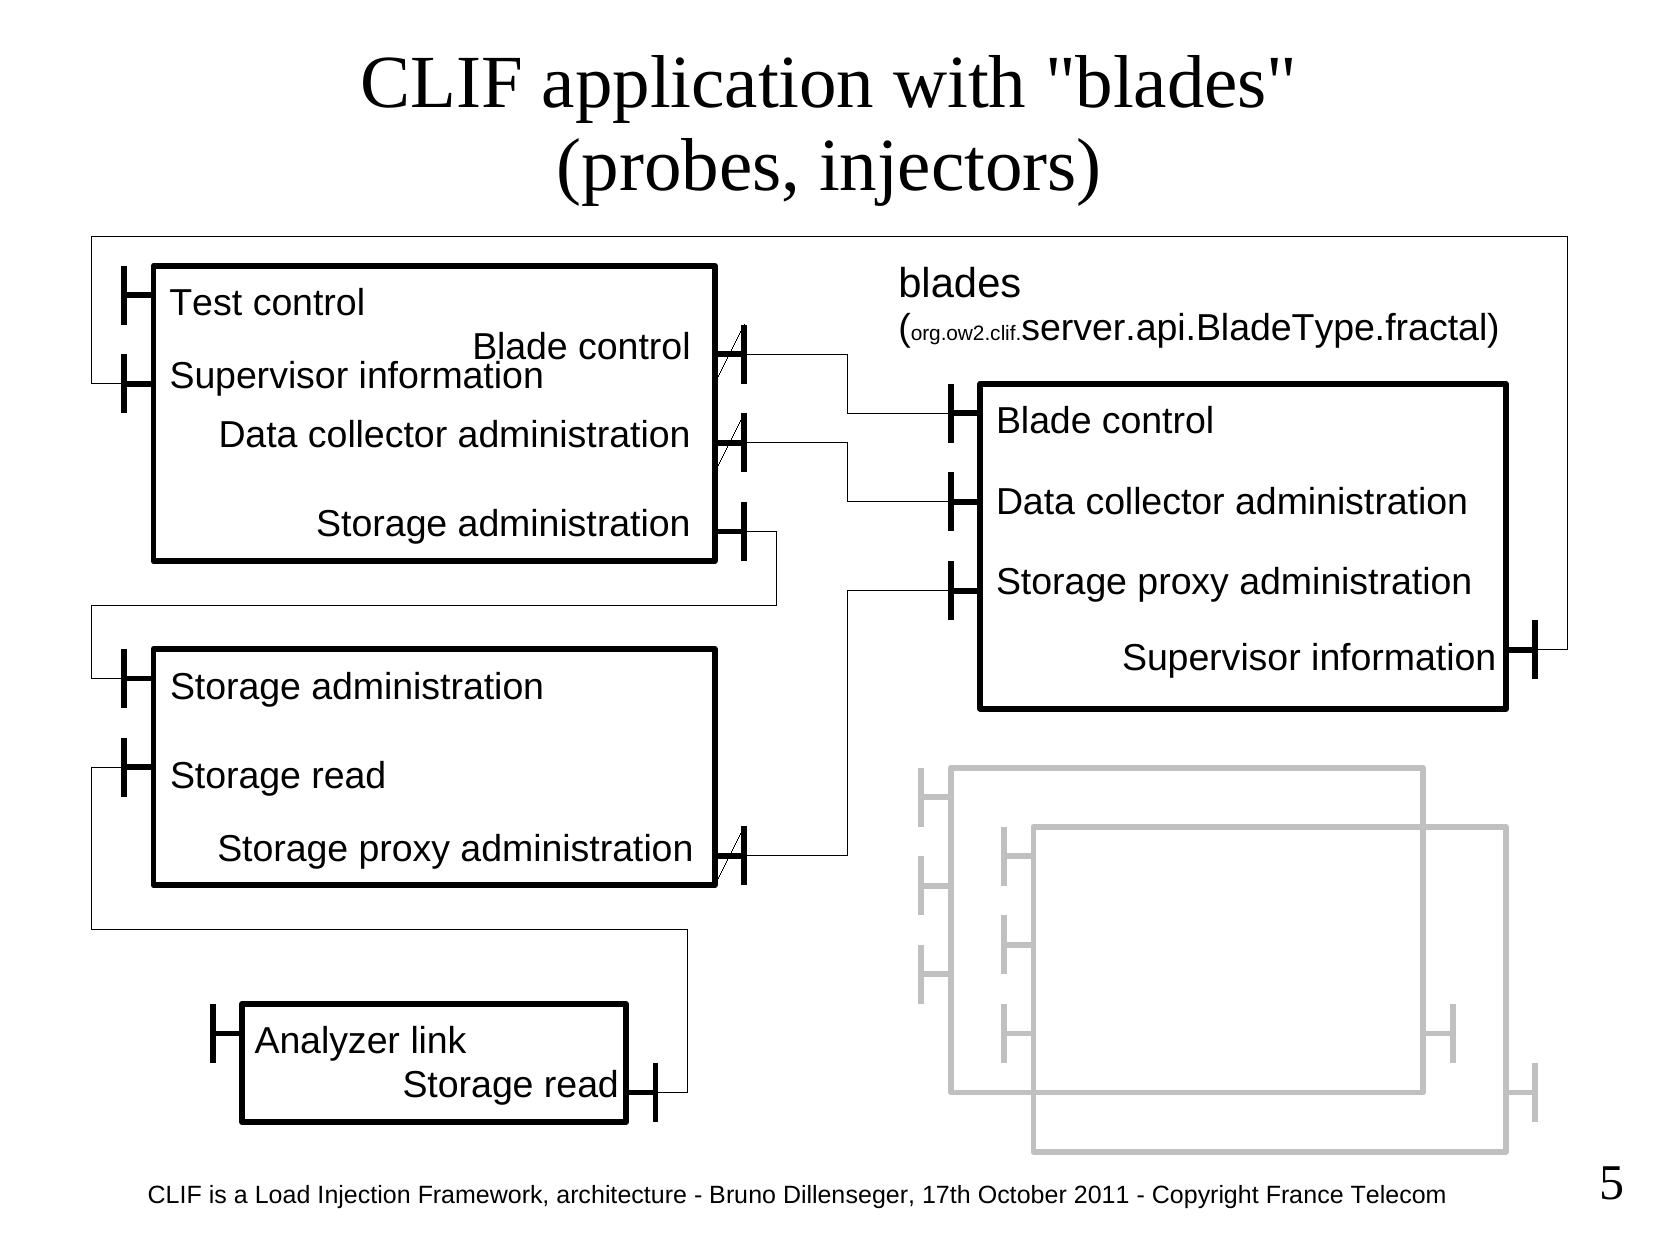

# CLIF application with "blades" (probes, injectors)
blades
(org.ow2.clif.server.api.BladeType.fractal)
Test control
Blade control
Supervisor information
Blade control
Data collector administration
Data collector administration
Storage administration
Storage proxy administration
Supervisor information
Storage administration
Storage read
Storage proxy administration
Analyzer link
Storage read